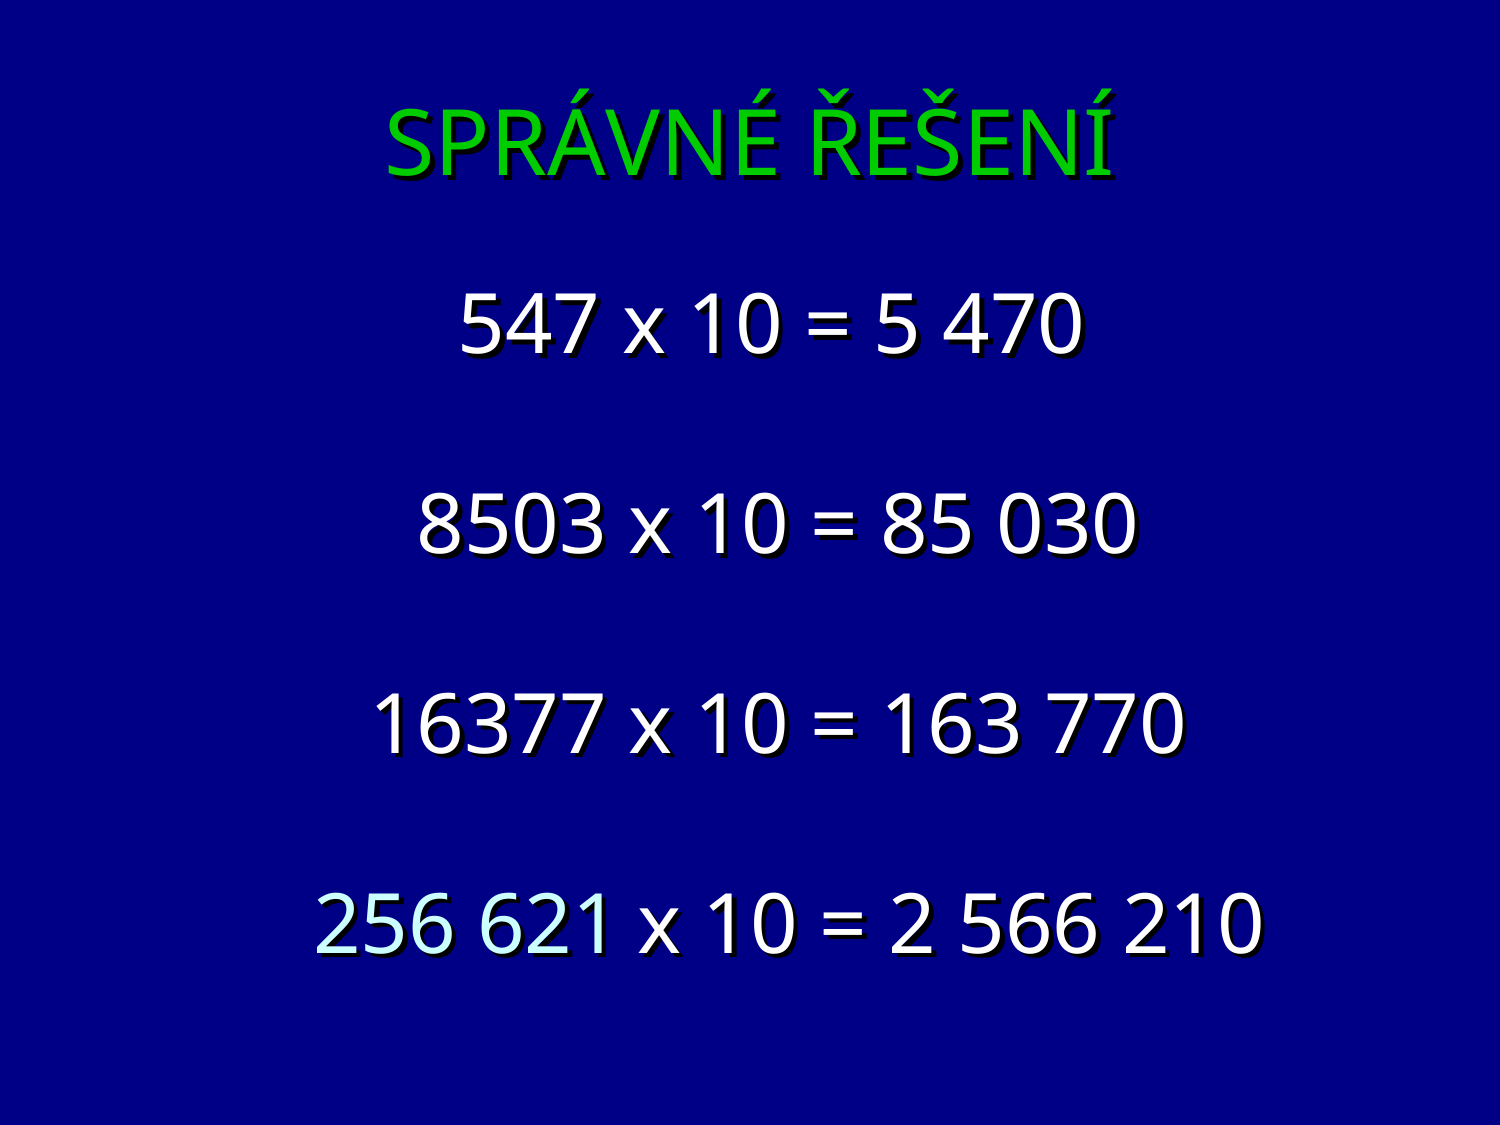

# SPRÁVNÉ ŘEŠENÍ
 547 x 10 = 5 470
8503 x 10 = 85 030
16377 x 10 = 163 770
 256 621 x 10 = 2 566 210